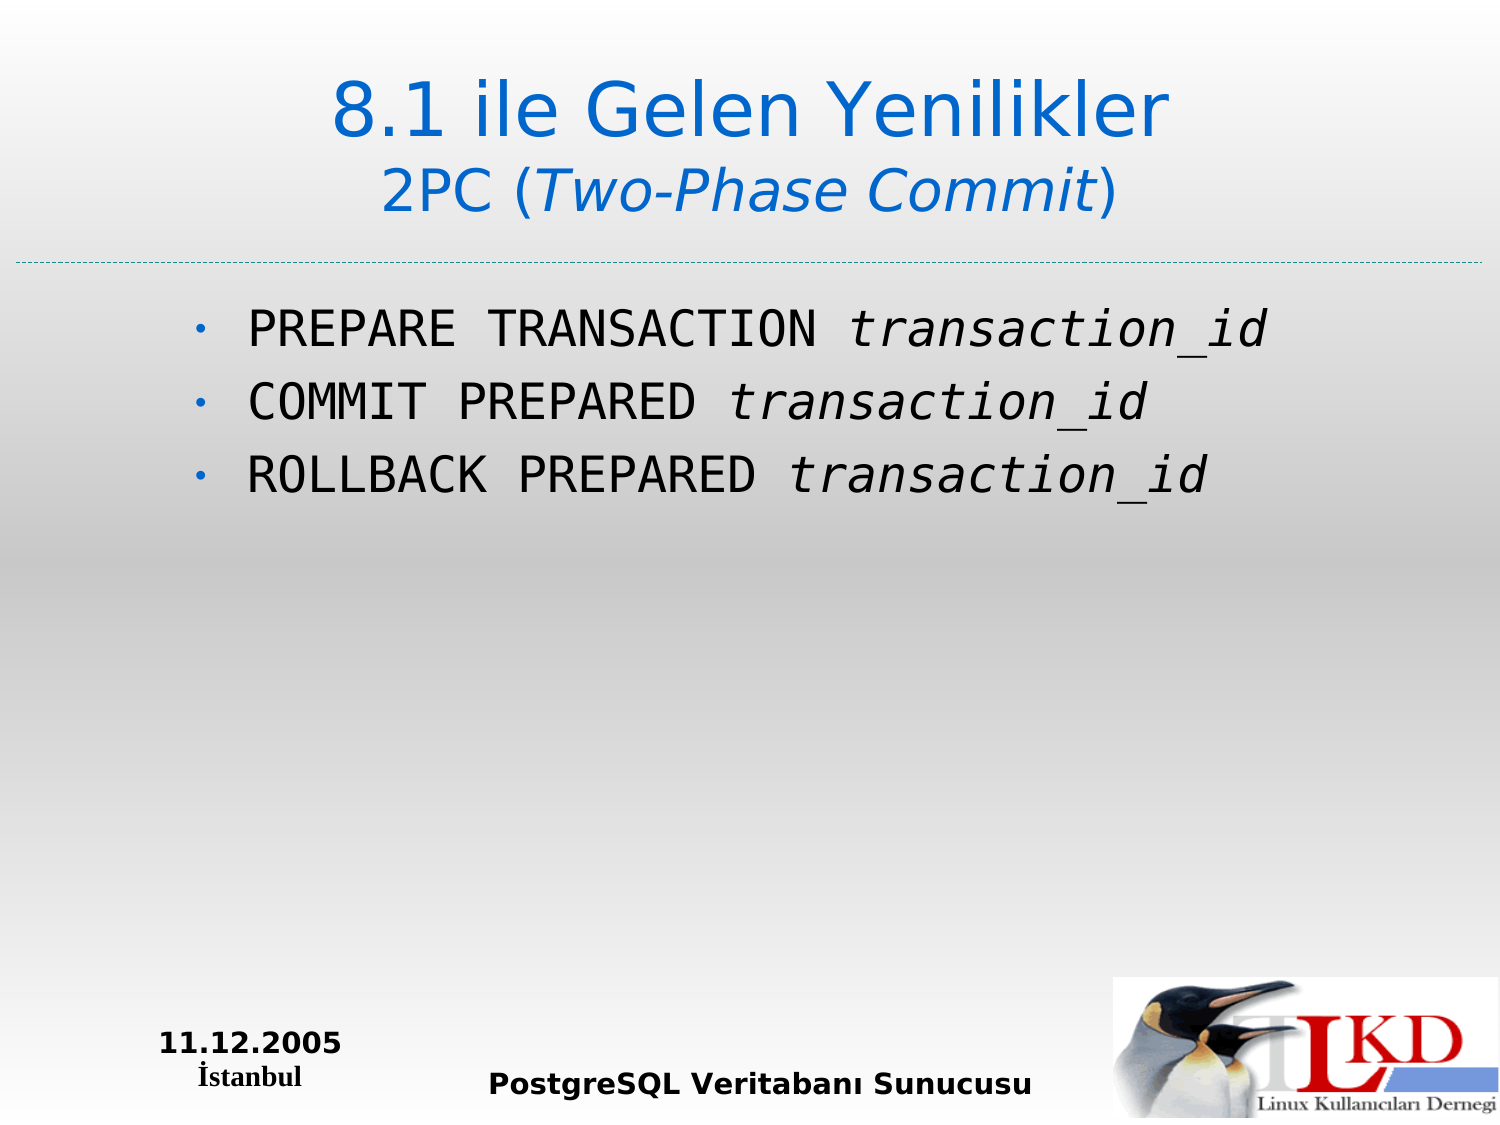

# 8.1 ile Gelen Yenilikler 2PC (Two-Phase Commit)
PREPARE TRANSACTION transaction_id
COMMIT PREPARED transaction_id
ROLLBACK PREPARED transaction_id